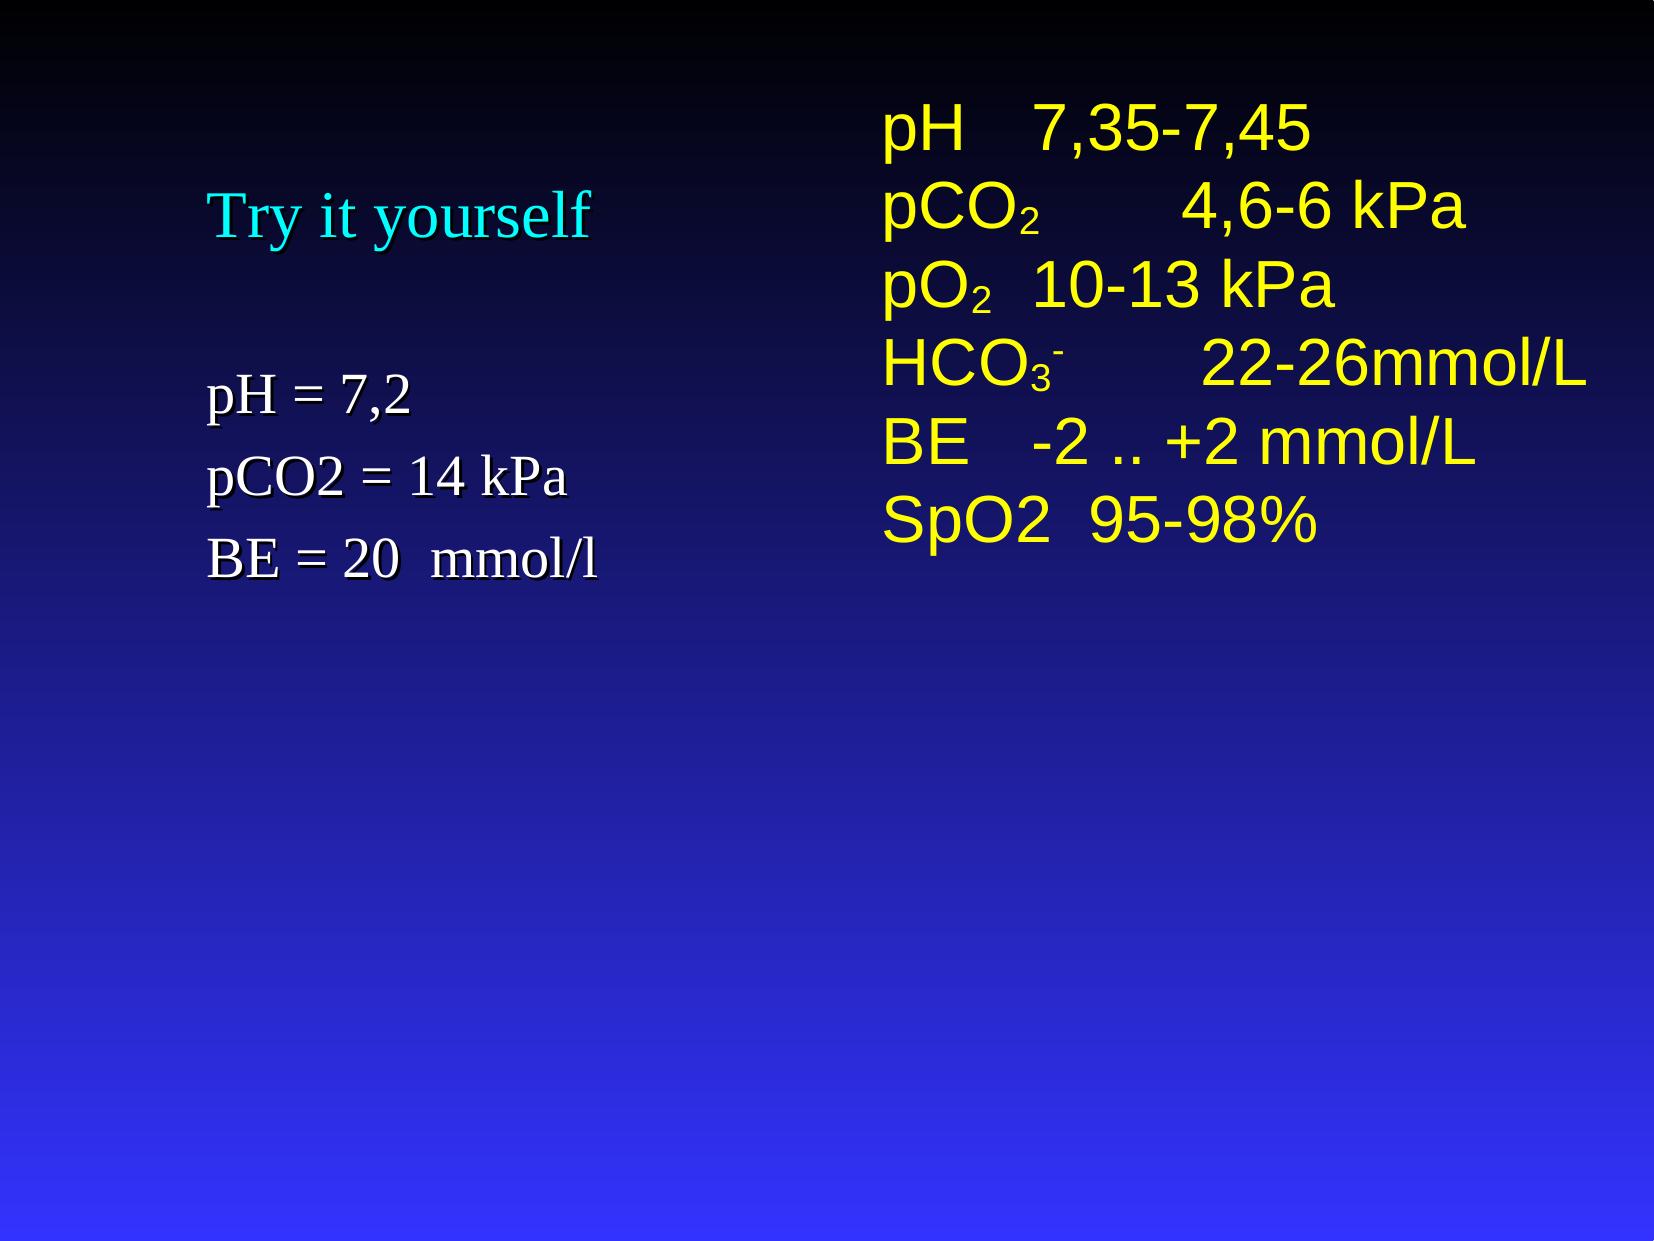

pH	7,35-7,45
pCO2	4,6-6 kPa
pO2	10-13 kPa
HCO3-	 22-26mmol/L
BE	-2 .. +2 mmol/L
SpO2 95-98%
# Try it yourself
pH = 7,2
pCO2 = 14 kPa
BE = 20 mmol/l